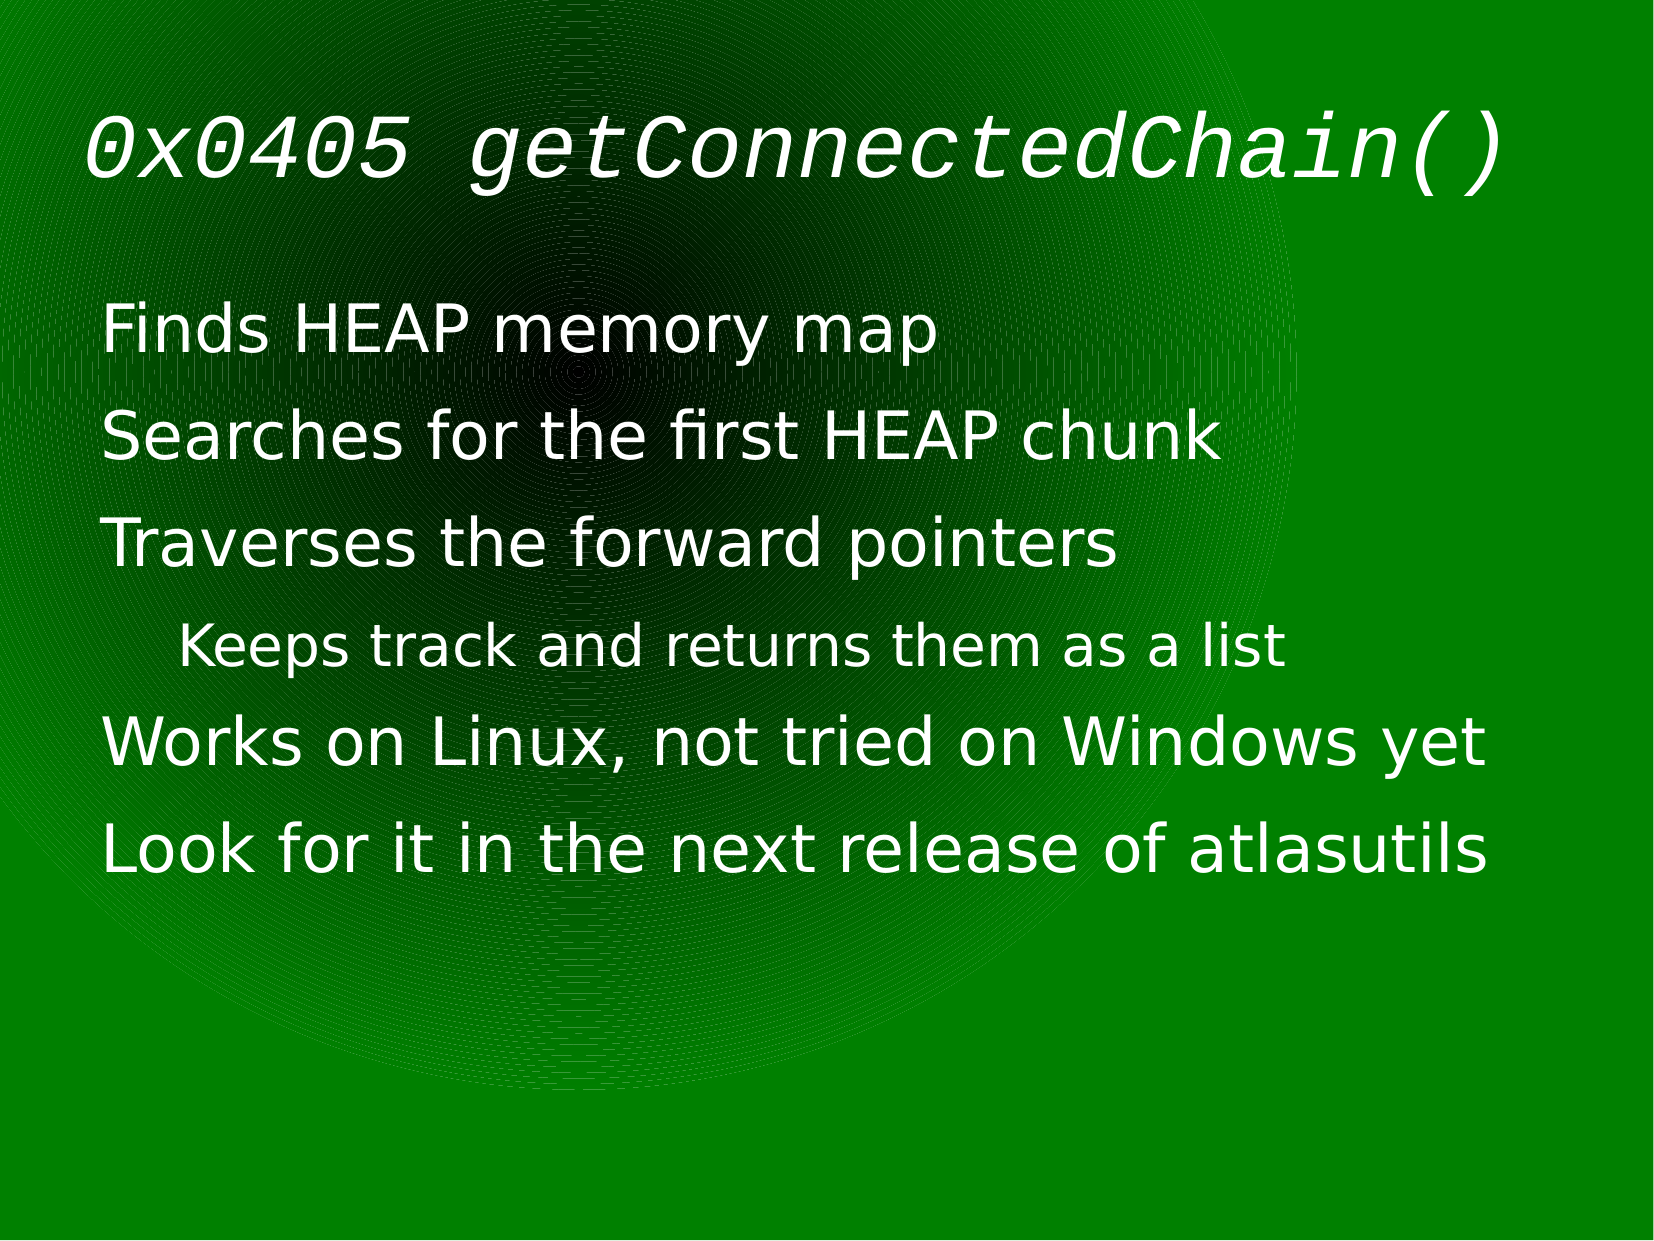

# 0x0405 getConnectedChain()
Finds HEAP memory map
Searches for the first HEAP chunk
Traverses the forward pointers
Keeps track and returns them as a list
Works on Linux, not tried on Windows yet
Look for it in the next release of atlasutils